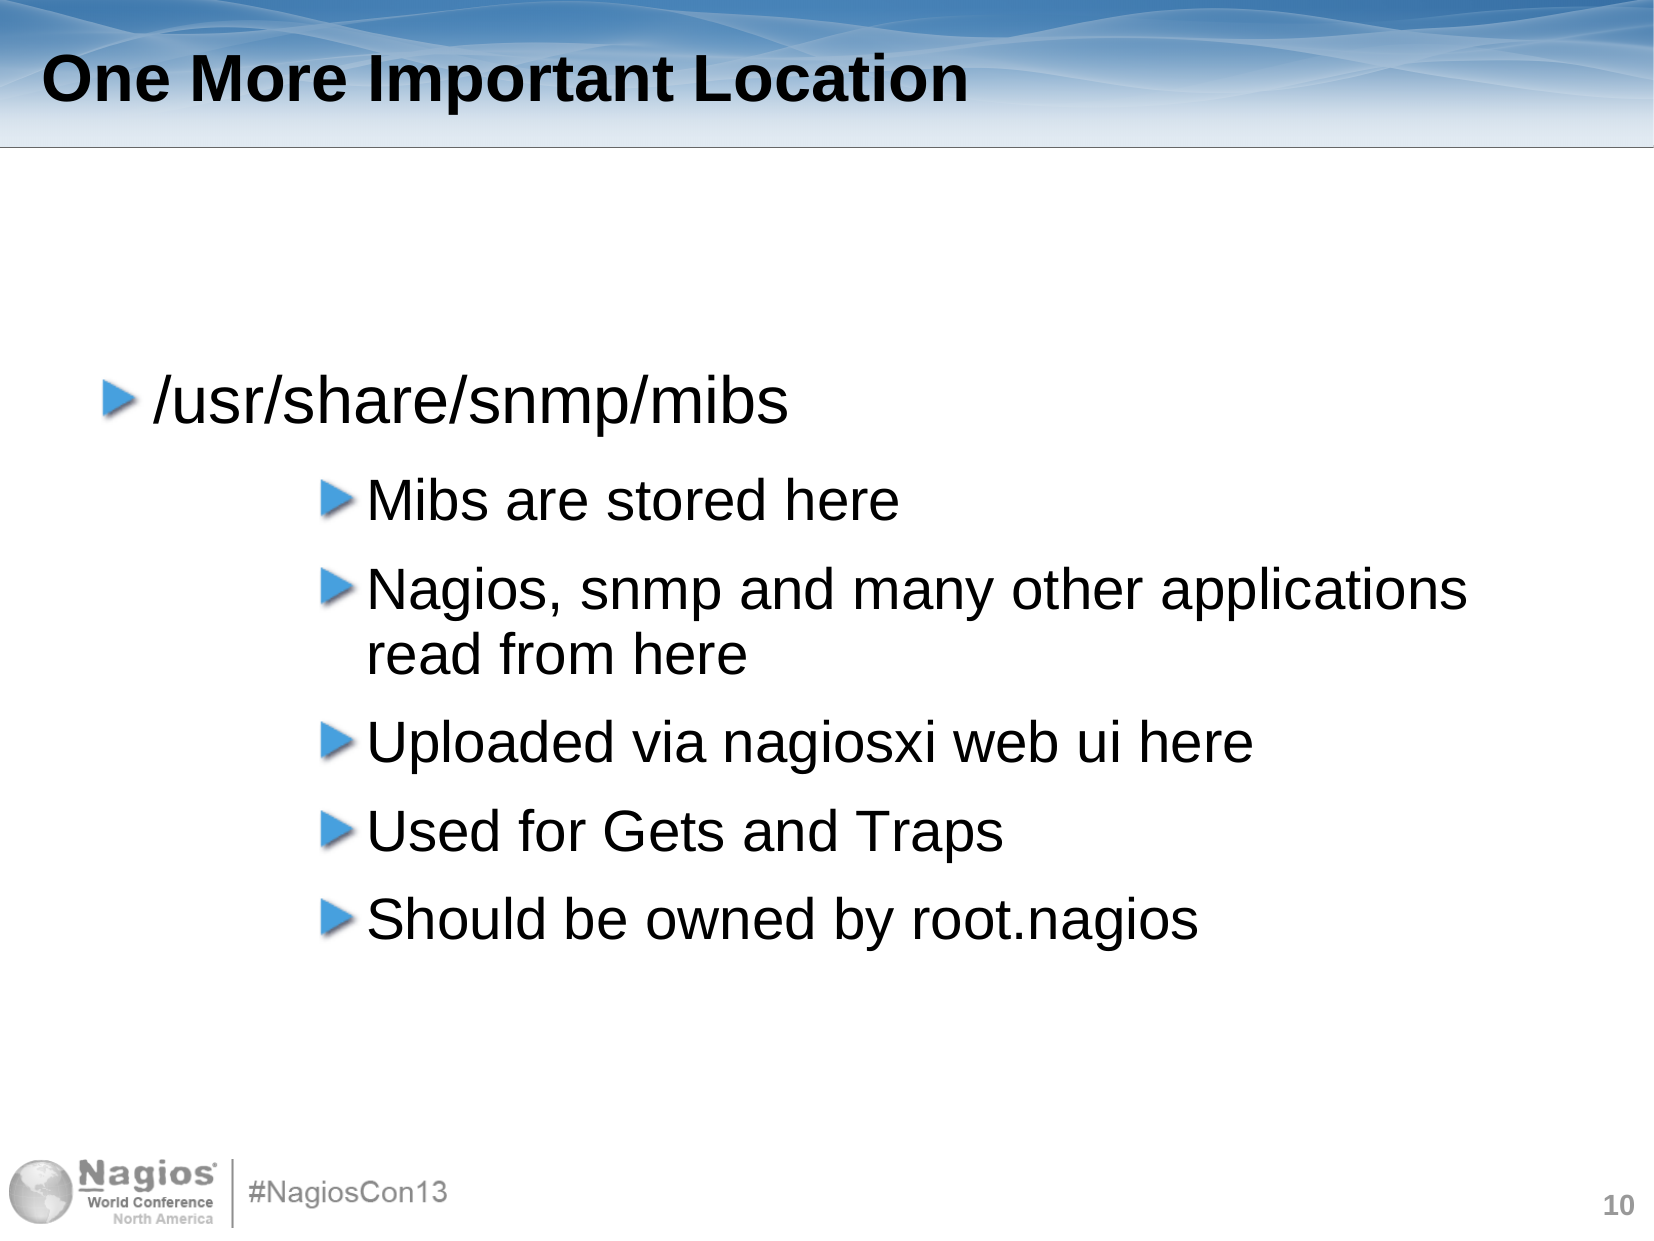

# One More Important Location
/usr/share/snmp/mibs
Mibs are stored here
Nagios, snmp and many other applications read from here
Uploaded via nagiosxi web ui here
Used for Gets and Traps
Should be owned by root.nagios
10